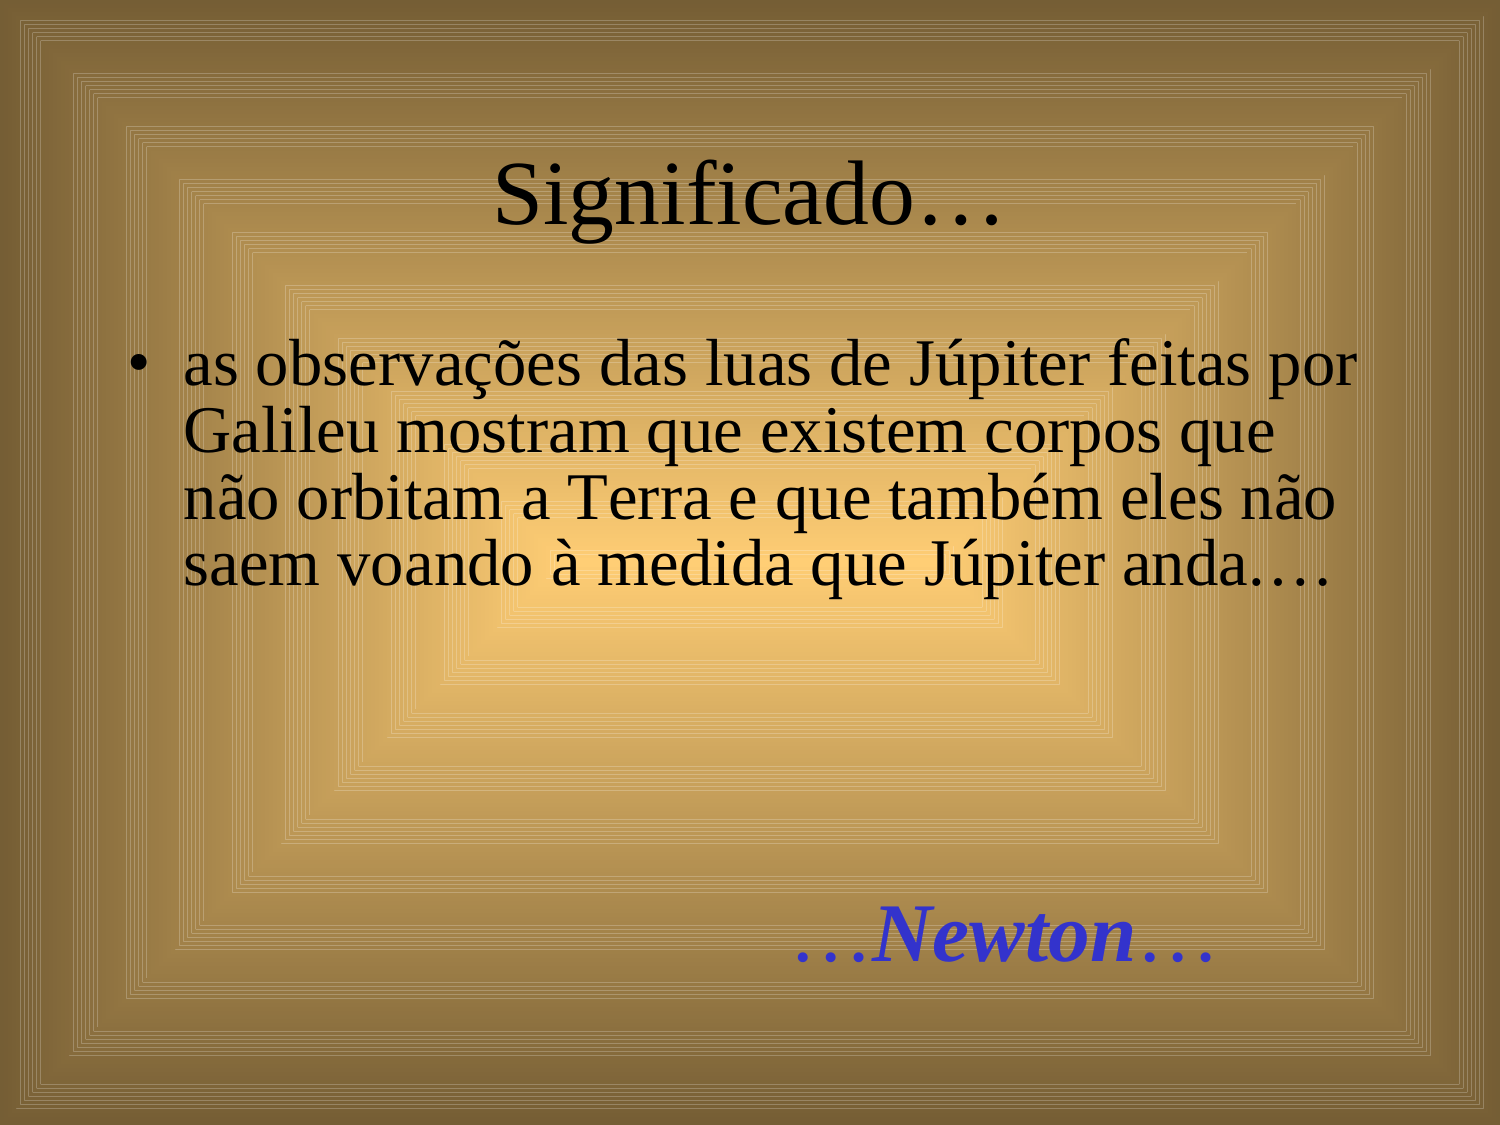

# Significado…
as observações das luas de Júpiter feitas por Galileu mostram que existem corpos que não orbitam a Terra e que também eles não saem voando à medida que Júpiter anda.…
…Newton…